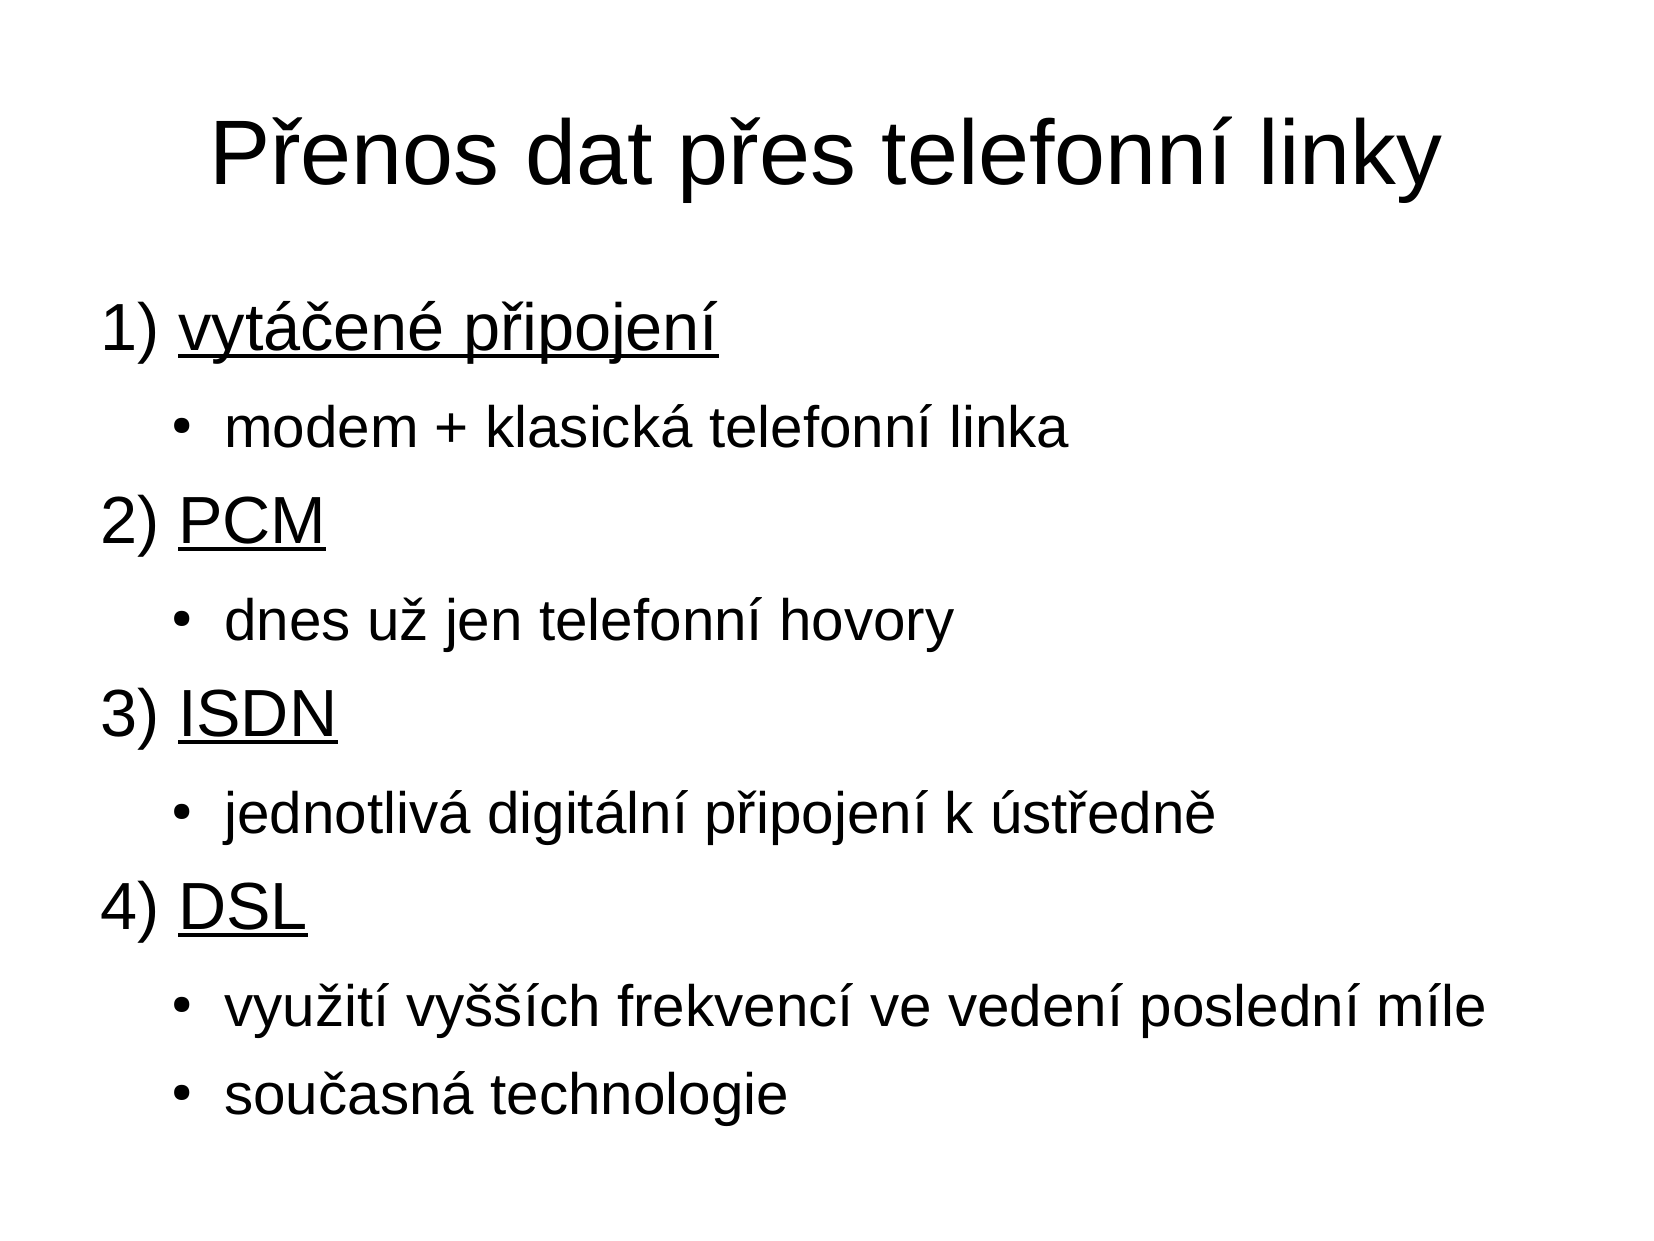

# Přenos dat přes telefonní linky
 vytáčené připojení
modem + klasická telefonní linka
 PCM
dnes už jen telefonní hovory
 ISDN
jednotlivá digitální připojení k ústředně
 DSL
využití vyšších frekvencí ve vedení poslední míle
současná technologie